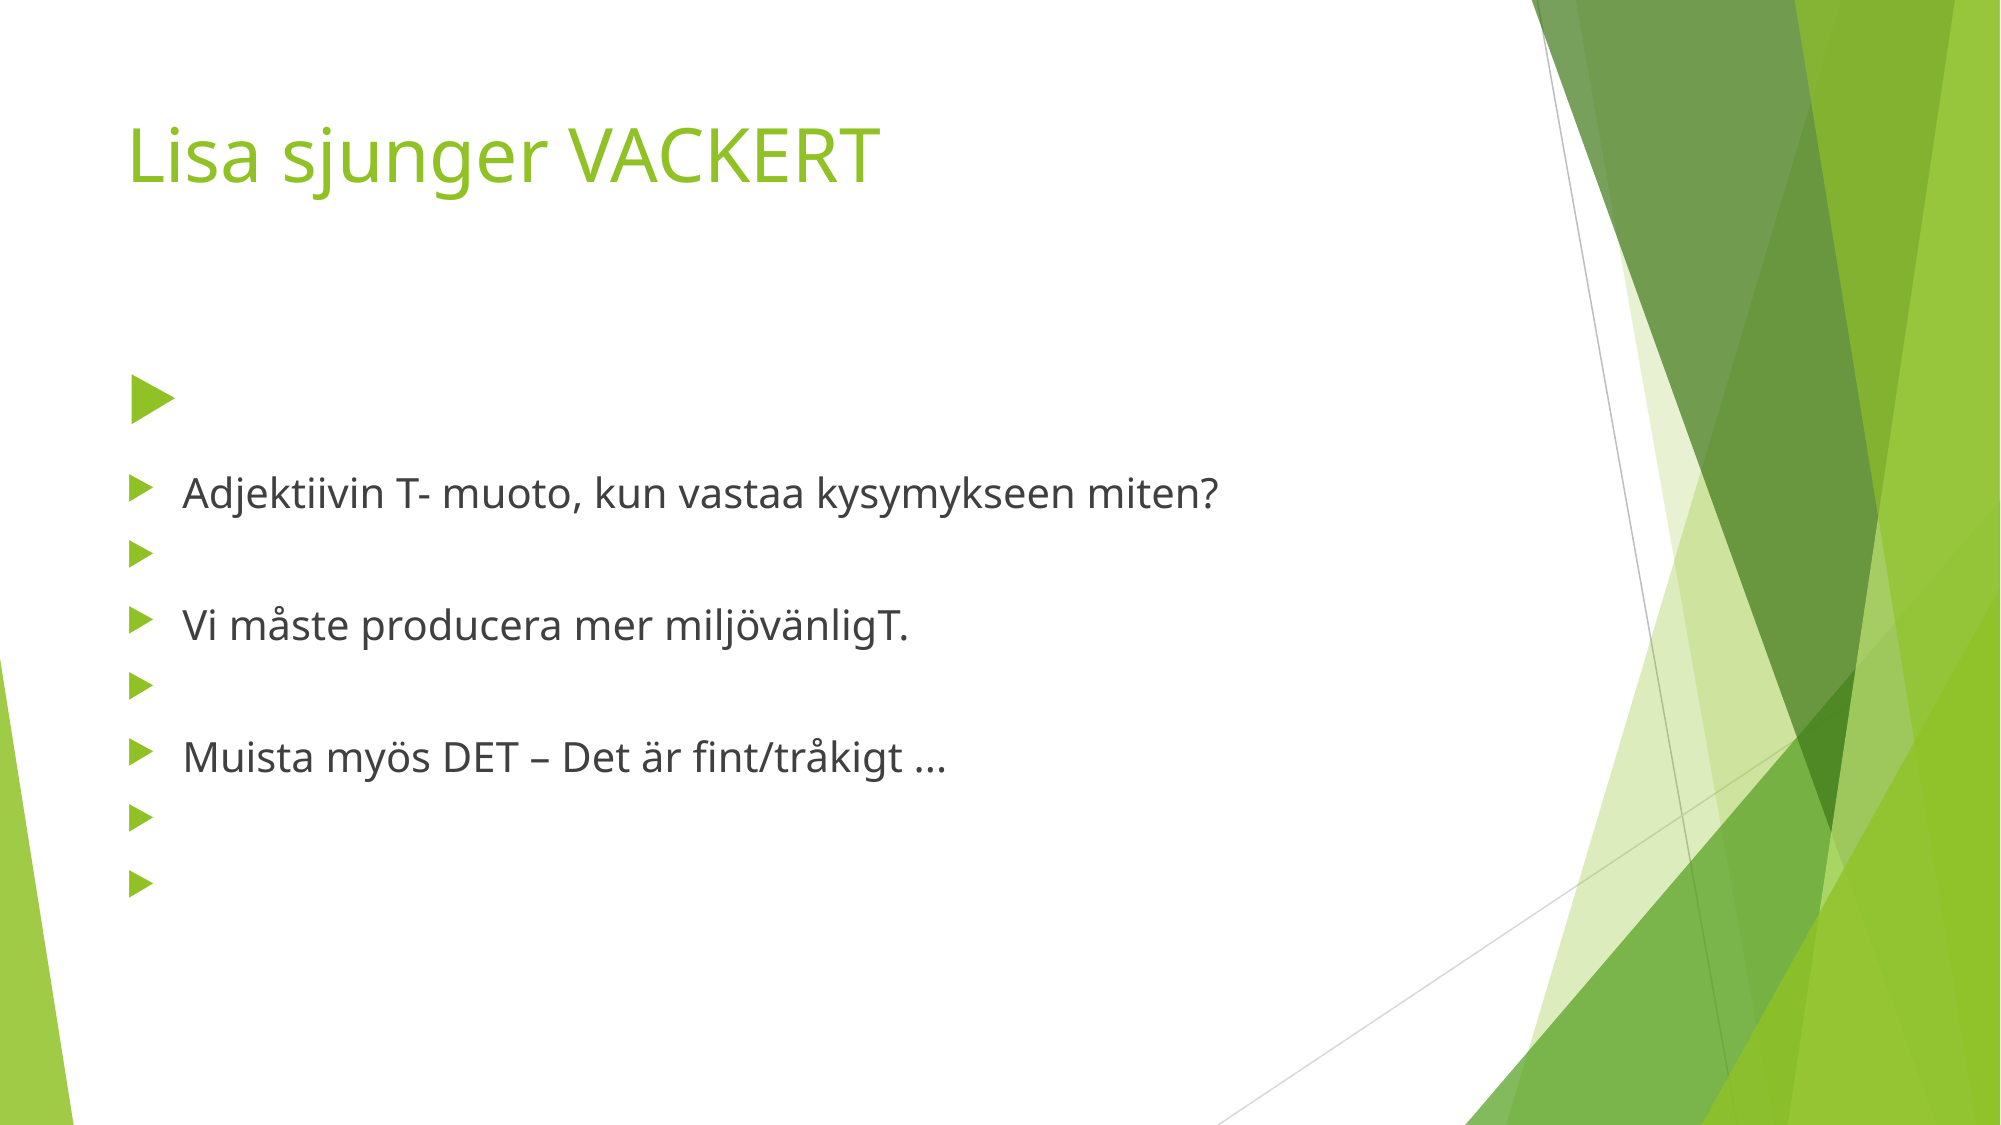

# Lisa sjunger VACKERT
Adjektiivin T- muoto, kun vastaa kysymykseen miten?
Vi måste producera mer miljövänligT.
Muista myös DET – Det är fint/tråkigt ...